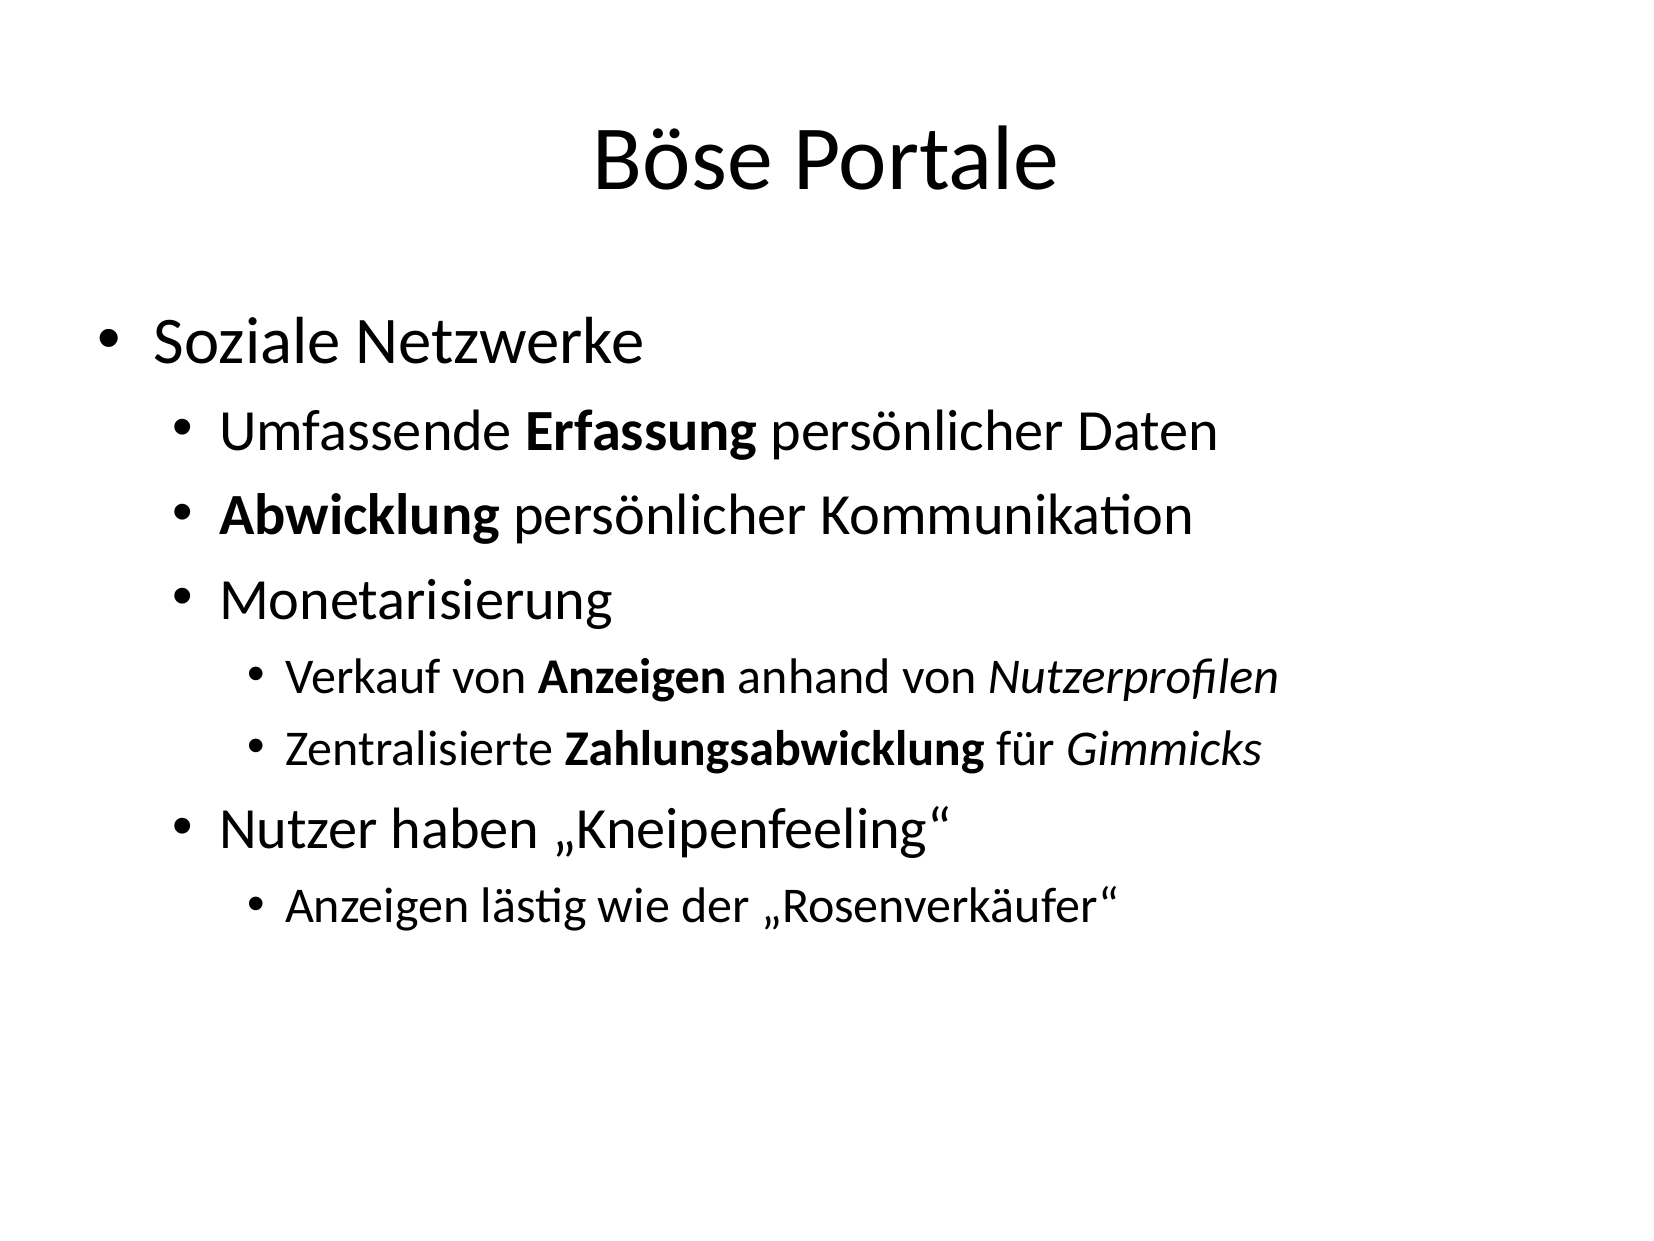

# Böse Portale
Soziale Netzwerke
Umfassende Erfassung persönlicher Daten
Abwicklung persönlicher Kommunikation
Monetarisierung
Verkauf von Anzeigen anhand von Nutzerprofilen
Zentralisierte Zahlungsabwicklung für Gimmicks
Nutzer haben „Kneipenfeeling“
Anzeigen lästig wie der „Rosenverkäufer“